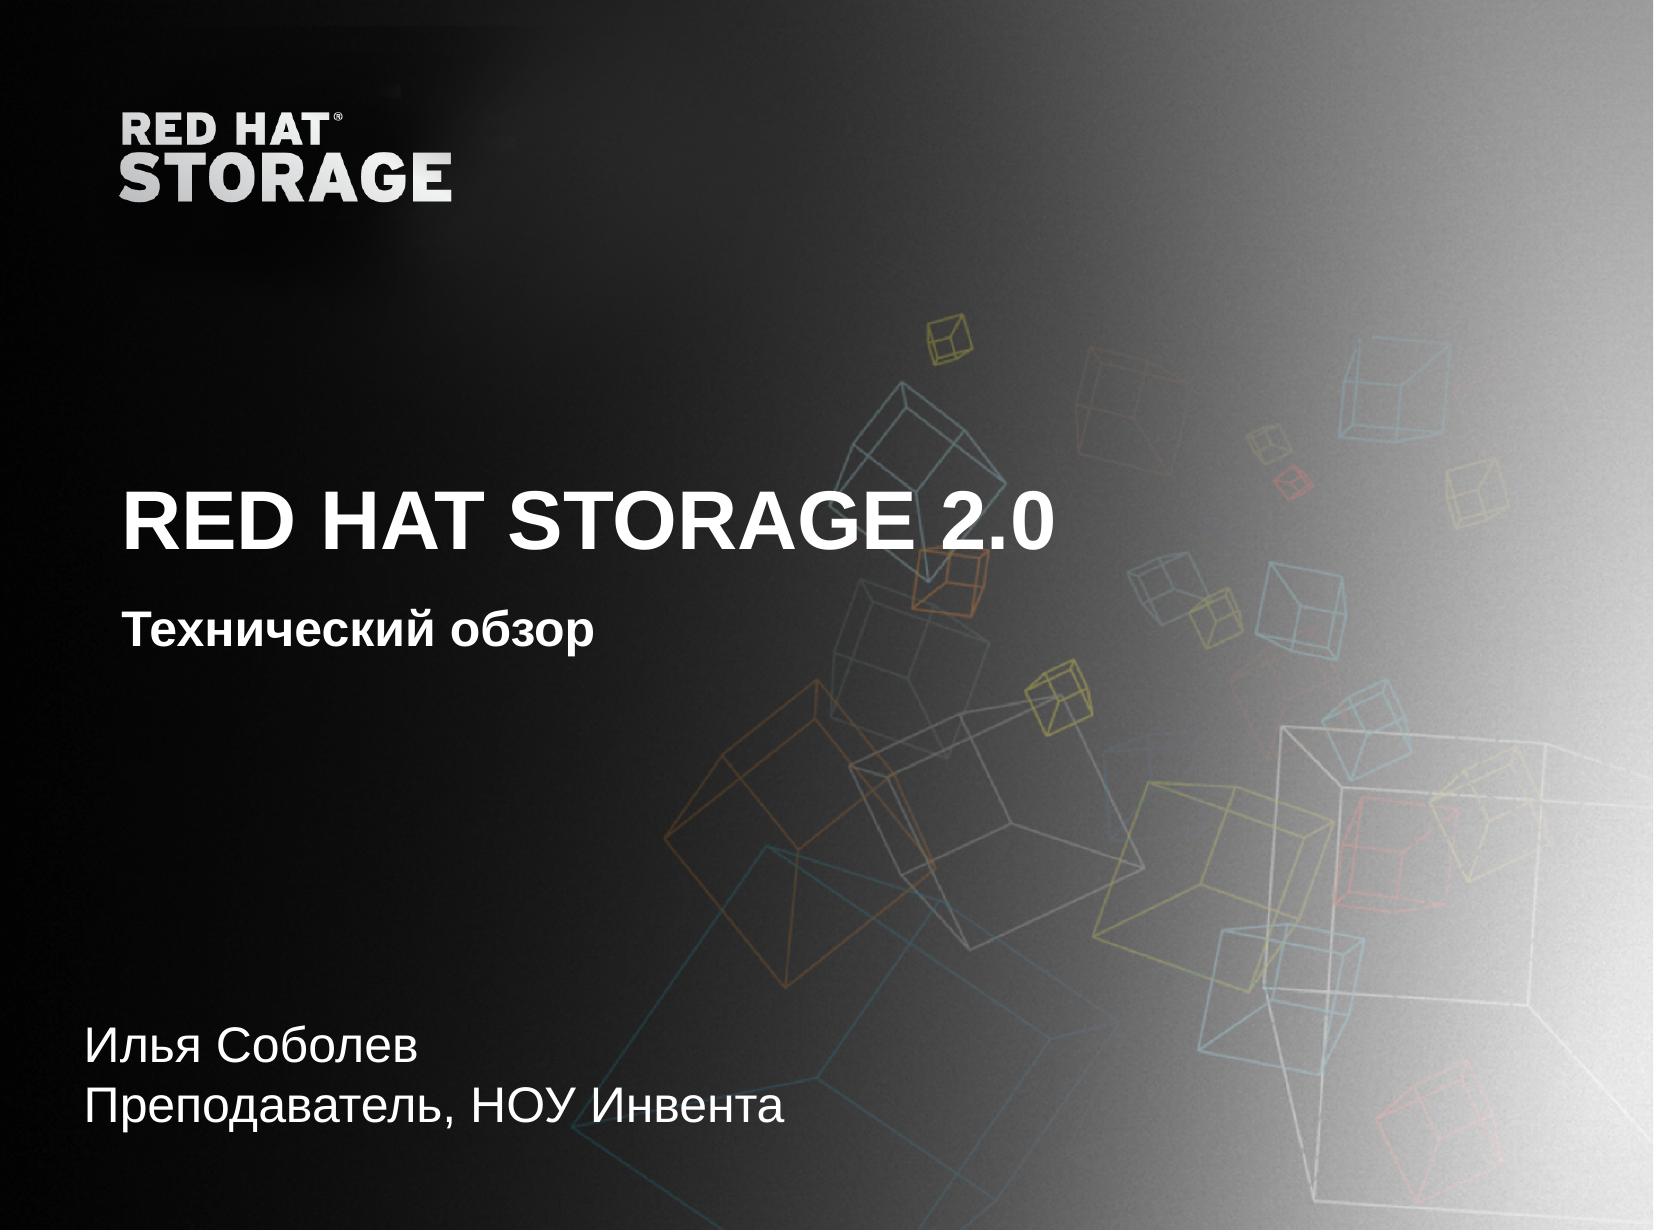

RED HAT STORAGE 2.0
Технический обзор
Илья Соболев
Преподаватель, НОУ Инвента